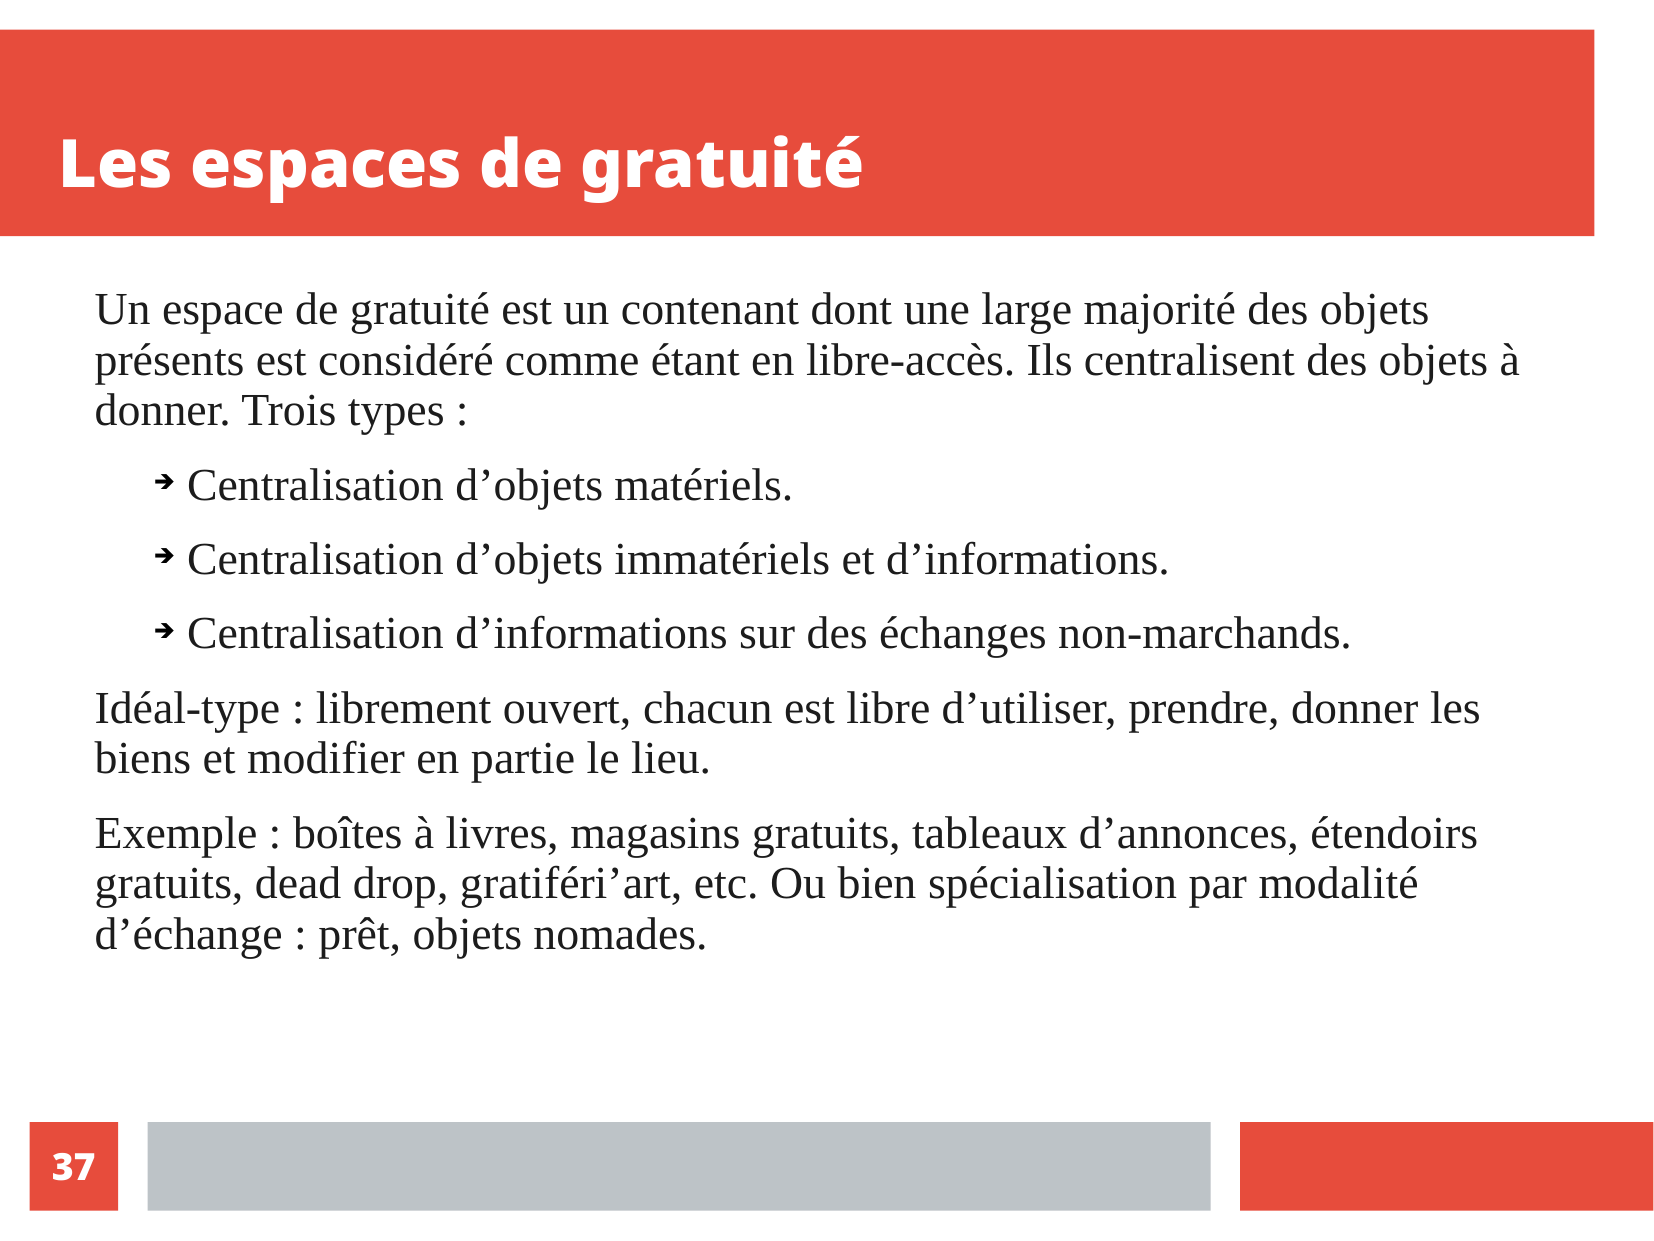

# Les espaces de gratuité
Un espace de gratuité est un contenant dont une large majorité des objets présents est considéré comme étant en libre-accès. Ils centralisent des objets à donner. Trois types :
 Centralisation d’objets matériels.
 Centralisation d’objets immatériels et d’informations.
 Centralisation d’informations sur des échanges non-marchands.
Idéal-type : librement ouvert, chacun est libre d’utiliser, prendre, donner les biens et modifier en partie le lieu.
Exemple : boîtes à livres, magasins gratuits, tableaux d’annonces, étendoirs gratuits, dead drop, gratiféri’art, etc. Ou bien spécialisation par modalité d’échange : prêt, objets nomades.
37